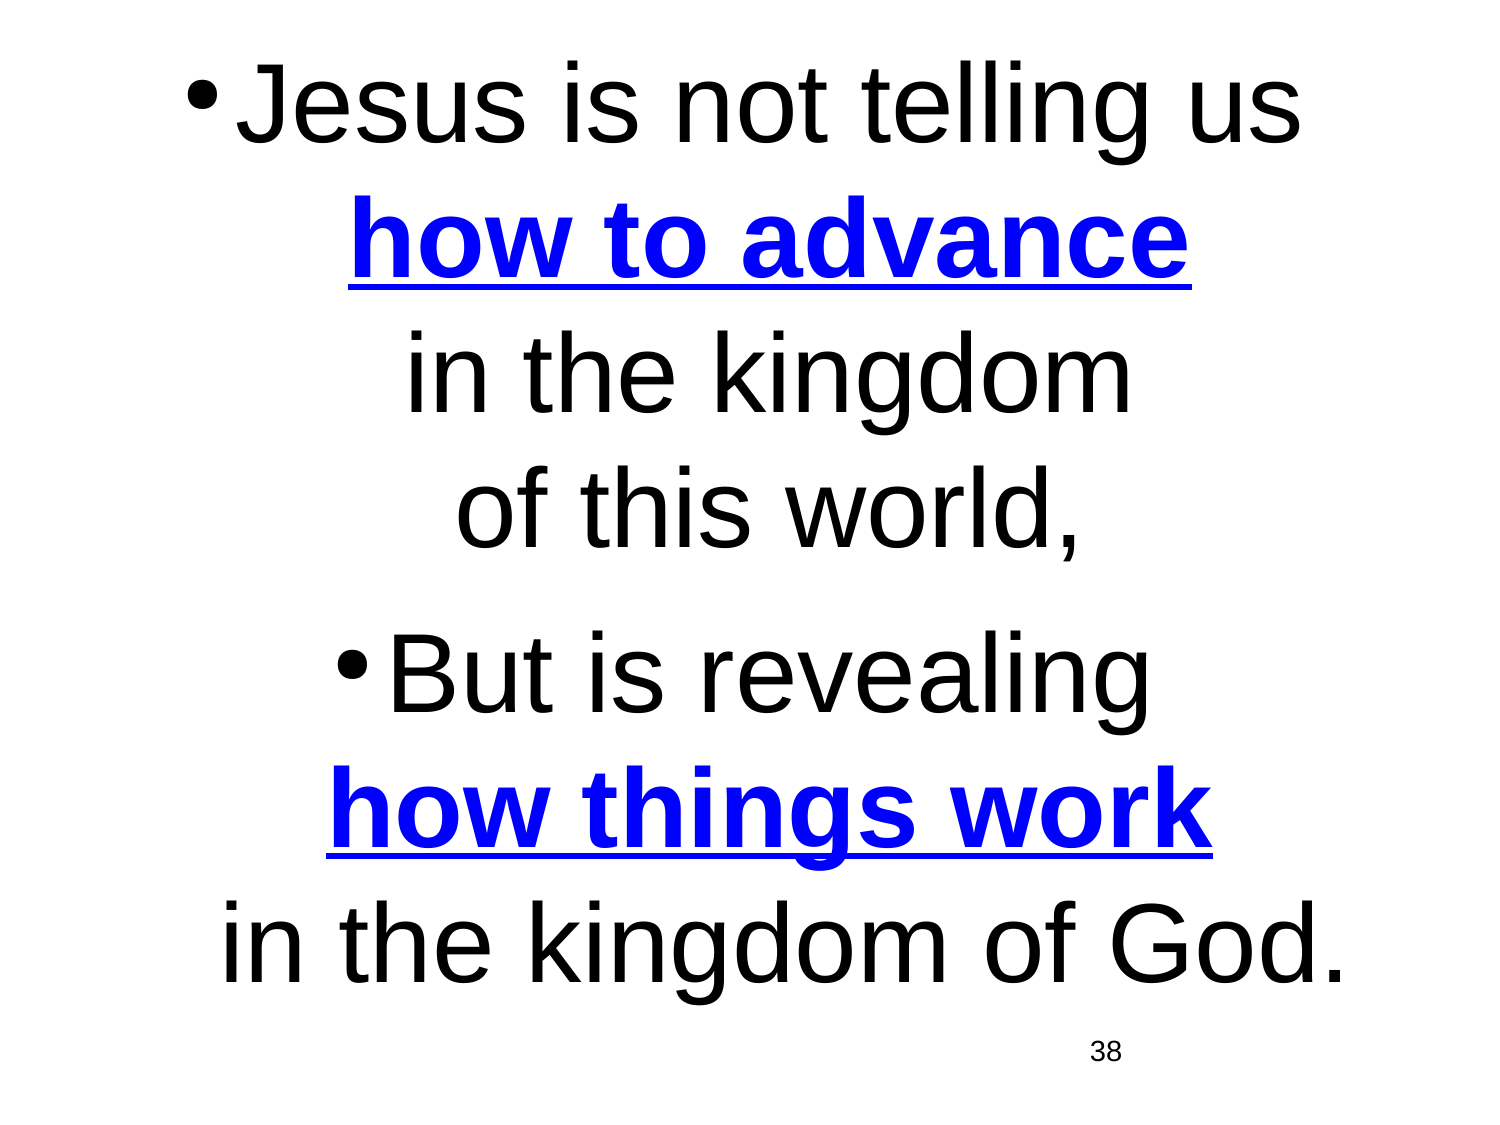

# Jesus is not telling us how to advance in the kingdom of this world,
But is revealing
how things work
in the kingdom of God.
38